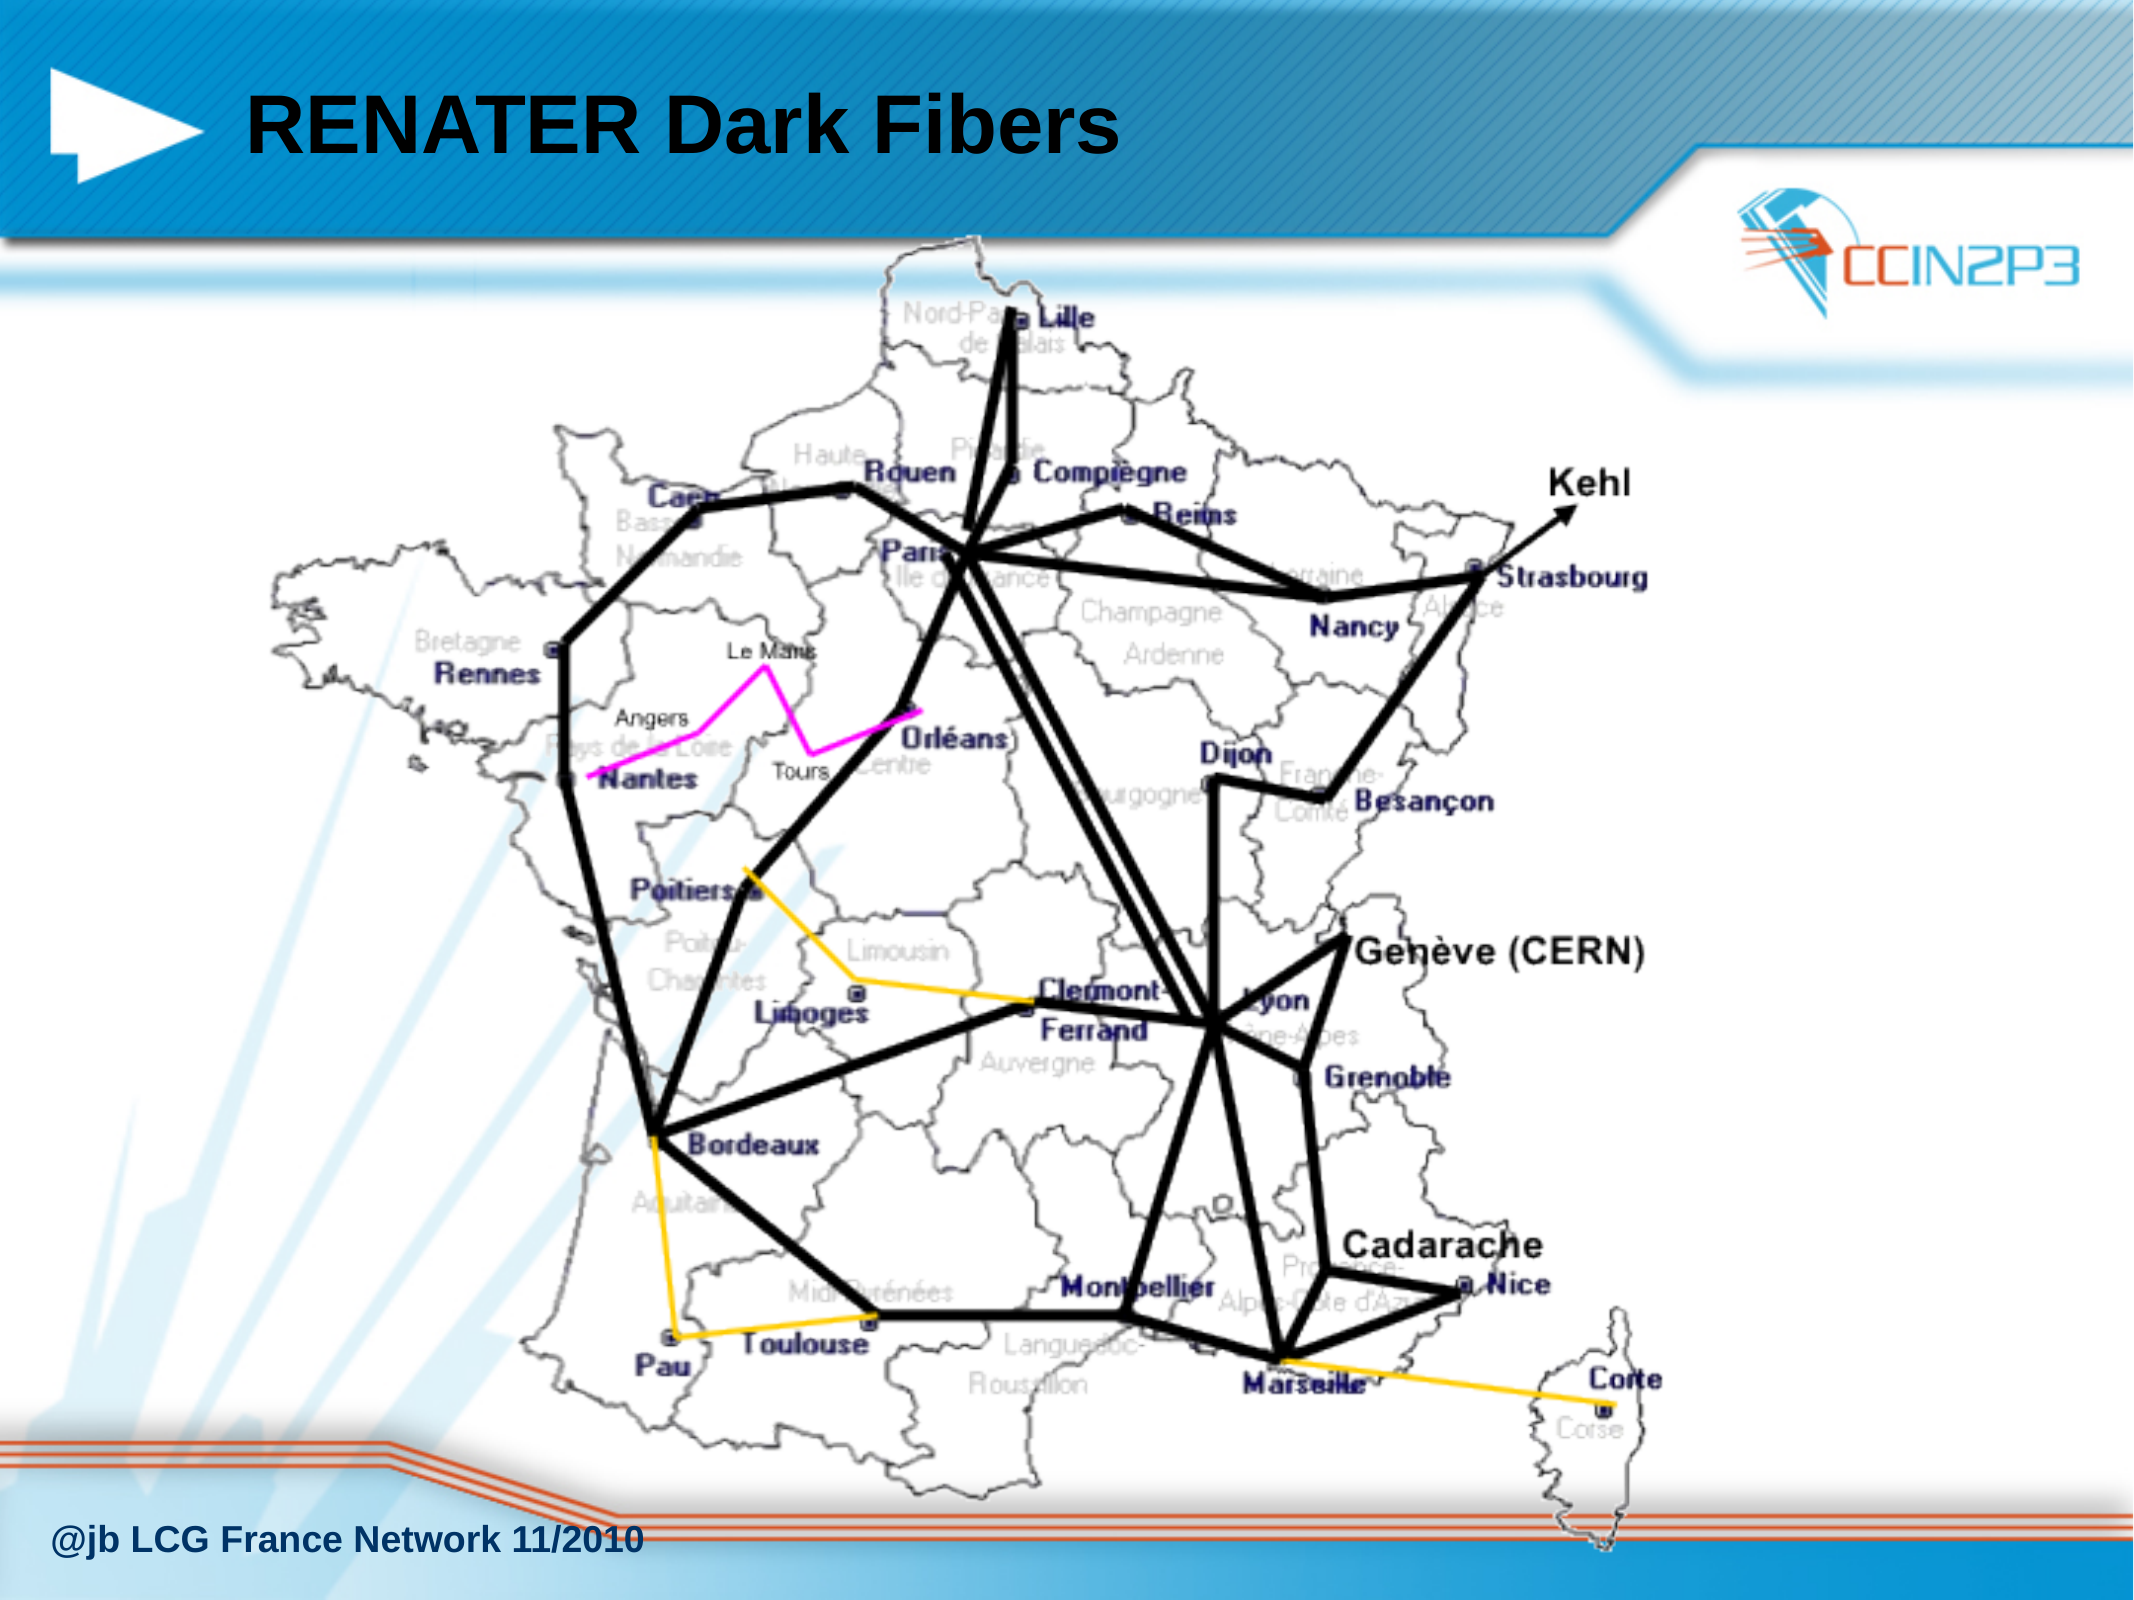

# RENATER Dark Fibers
3
Votre Nom